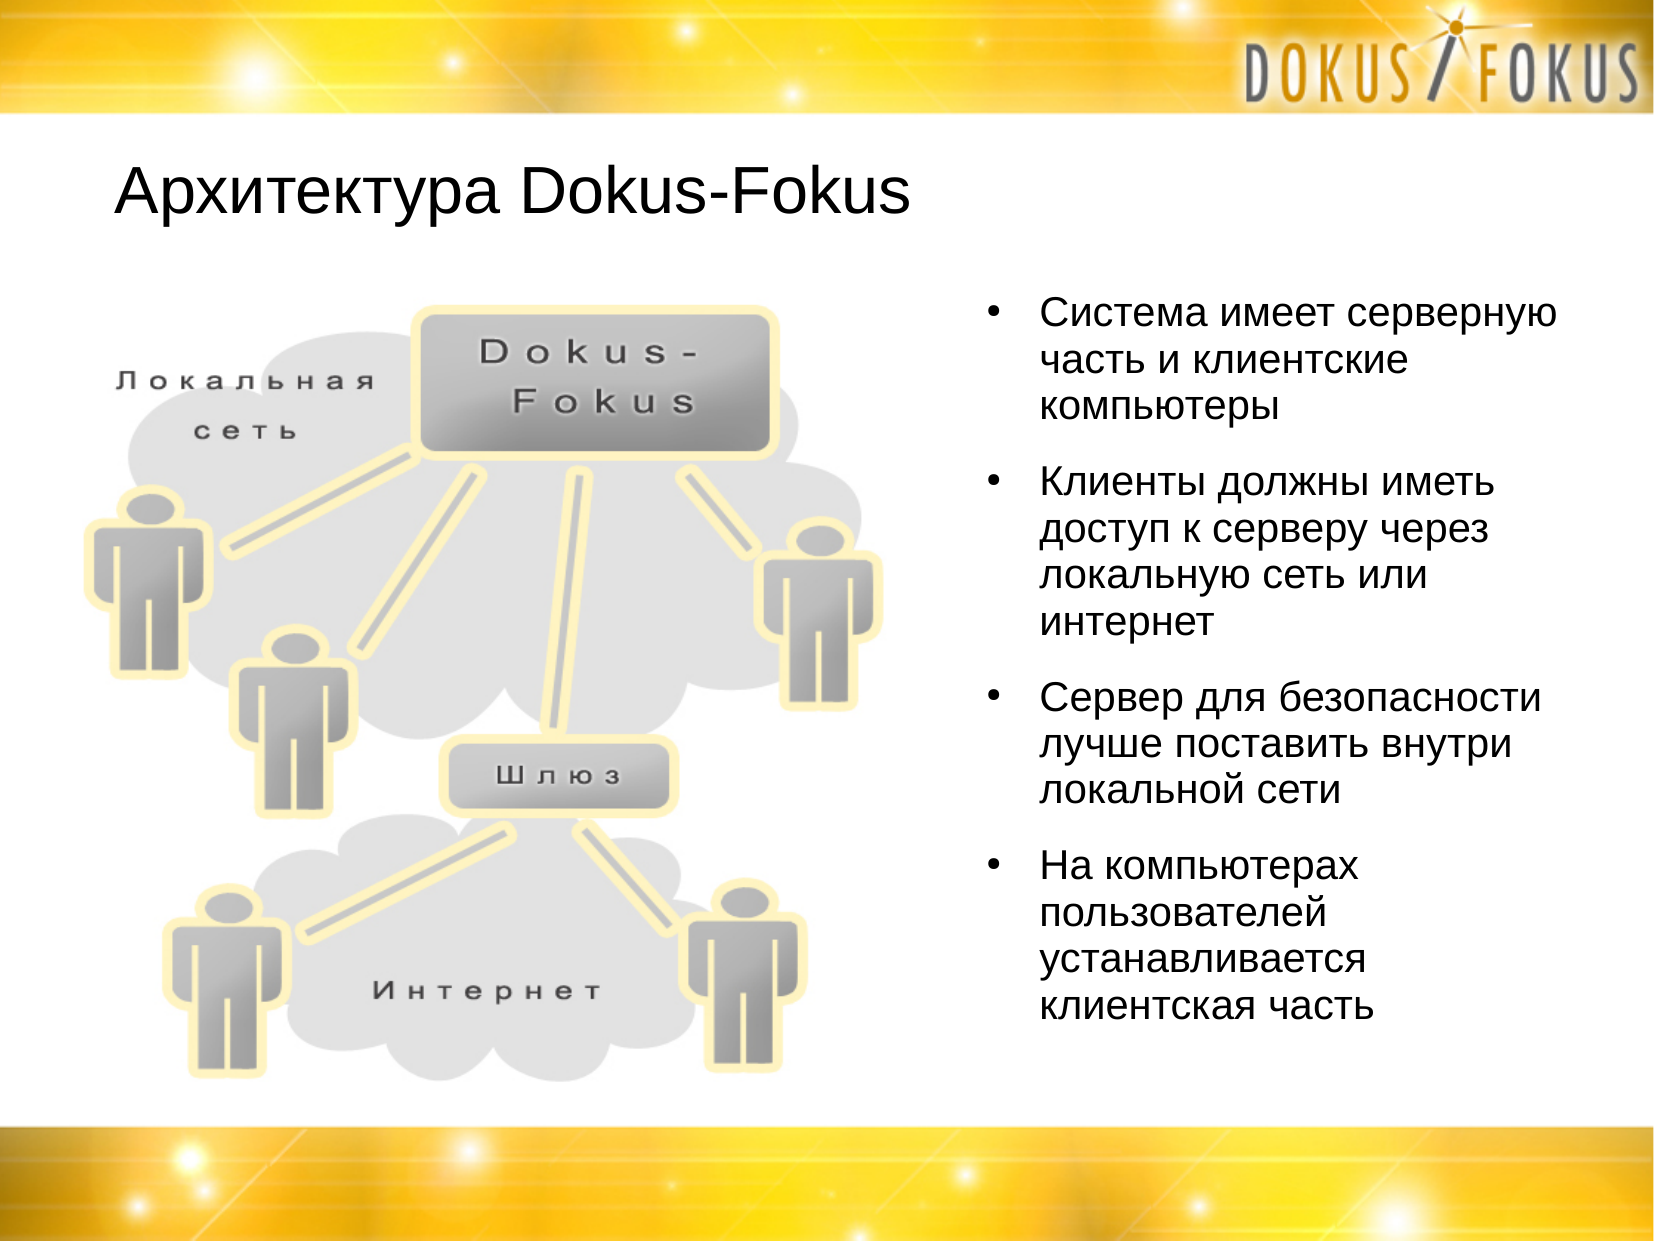

# Архитектура Dokus-Fokus
Система имеет серверную часть и клиентские компьютеры
Клиенты должны иметь доступ к серверу через локальную сеть или интернет
Сервер для безопасности лучше поставить внутри локальной сети
На компьютерах пользователей устанавливается клиентская часть